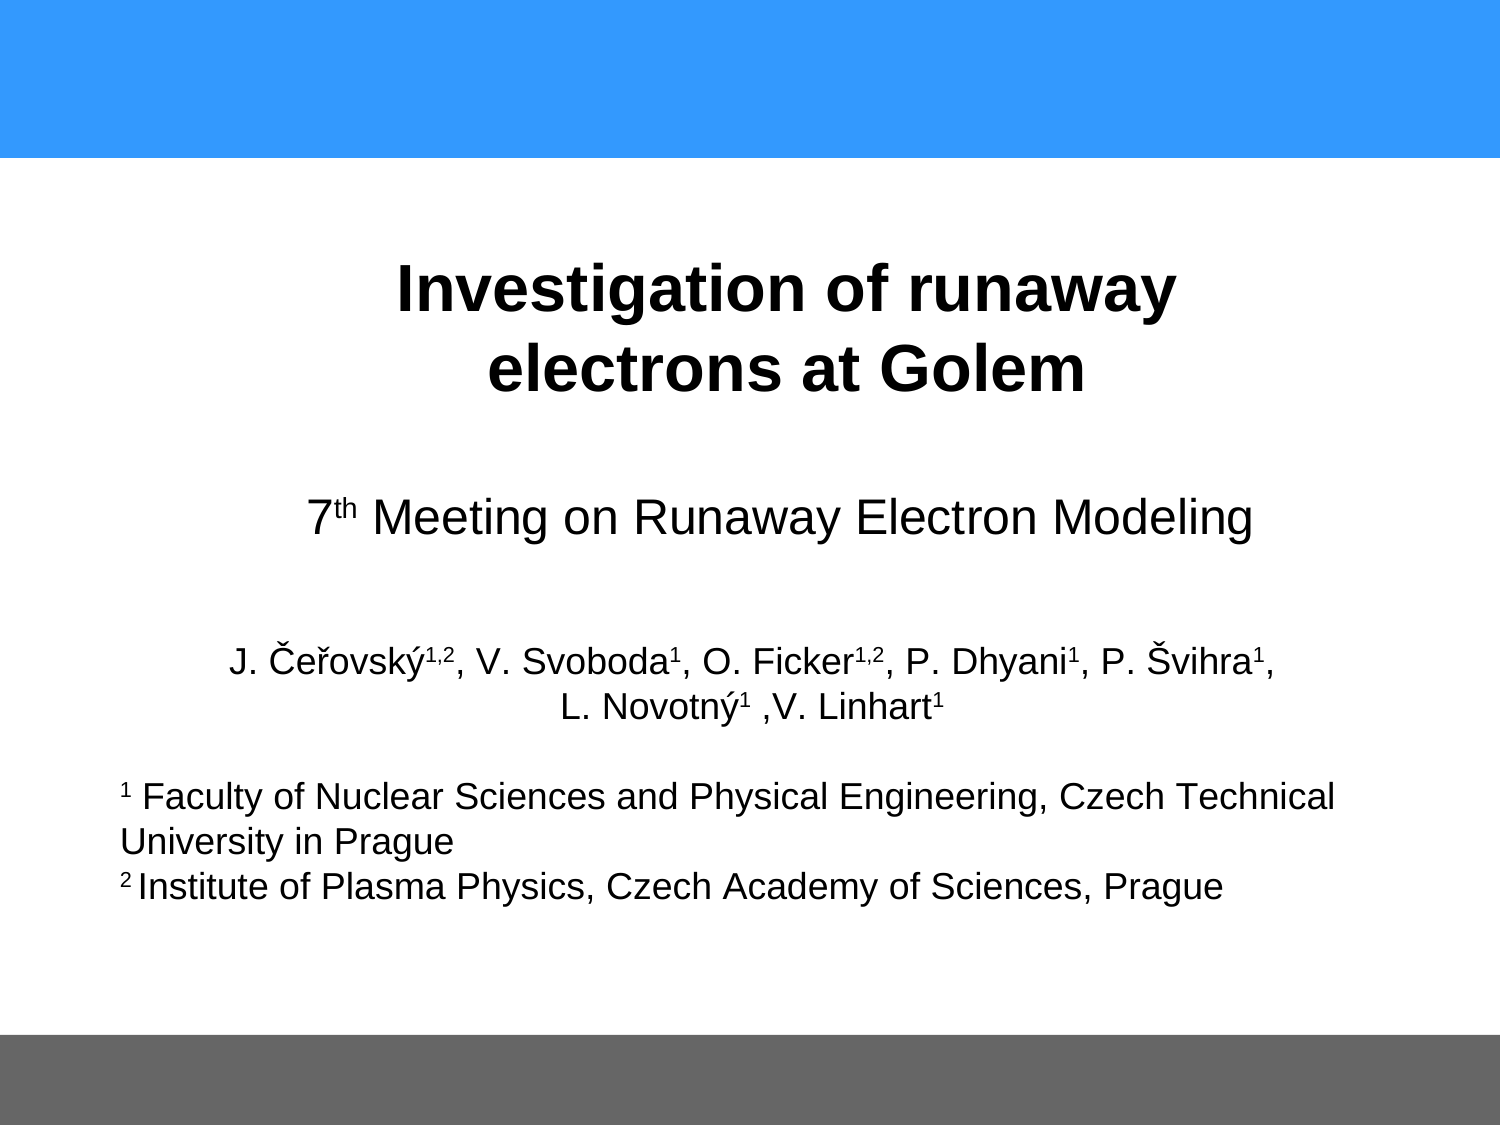

Investigation of runaway electrons at Golem
7th Meeting on Runaway Electron Modeling
J. Čeřovský1,2, V. Svoboda1, O. Ficker1,2, P. Dhyani1, P. Švihra1,
L. Novotný1 ,V. Linhart1
1 Faculty of Nuclear Sciences and Physical Engineering, Czech Technical University in Prague
2 Institute of Plasma Physics, Czech Academy of Sciences, Prague